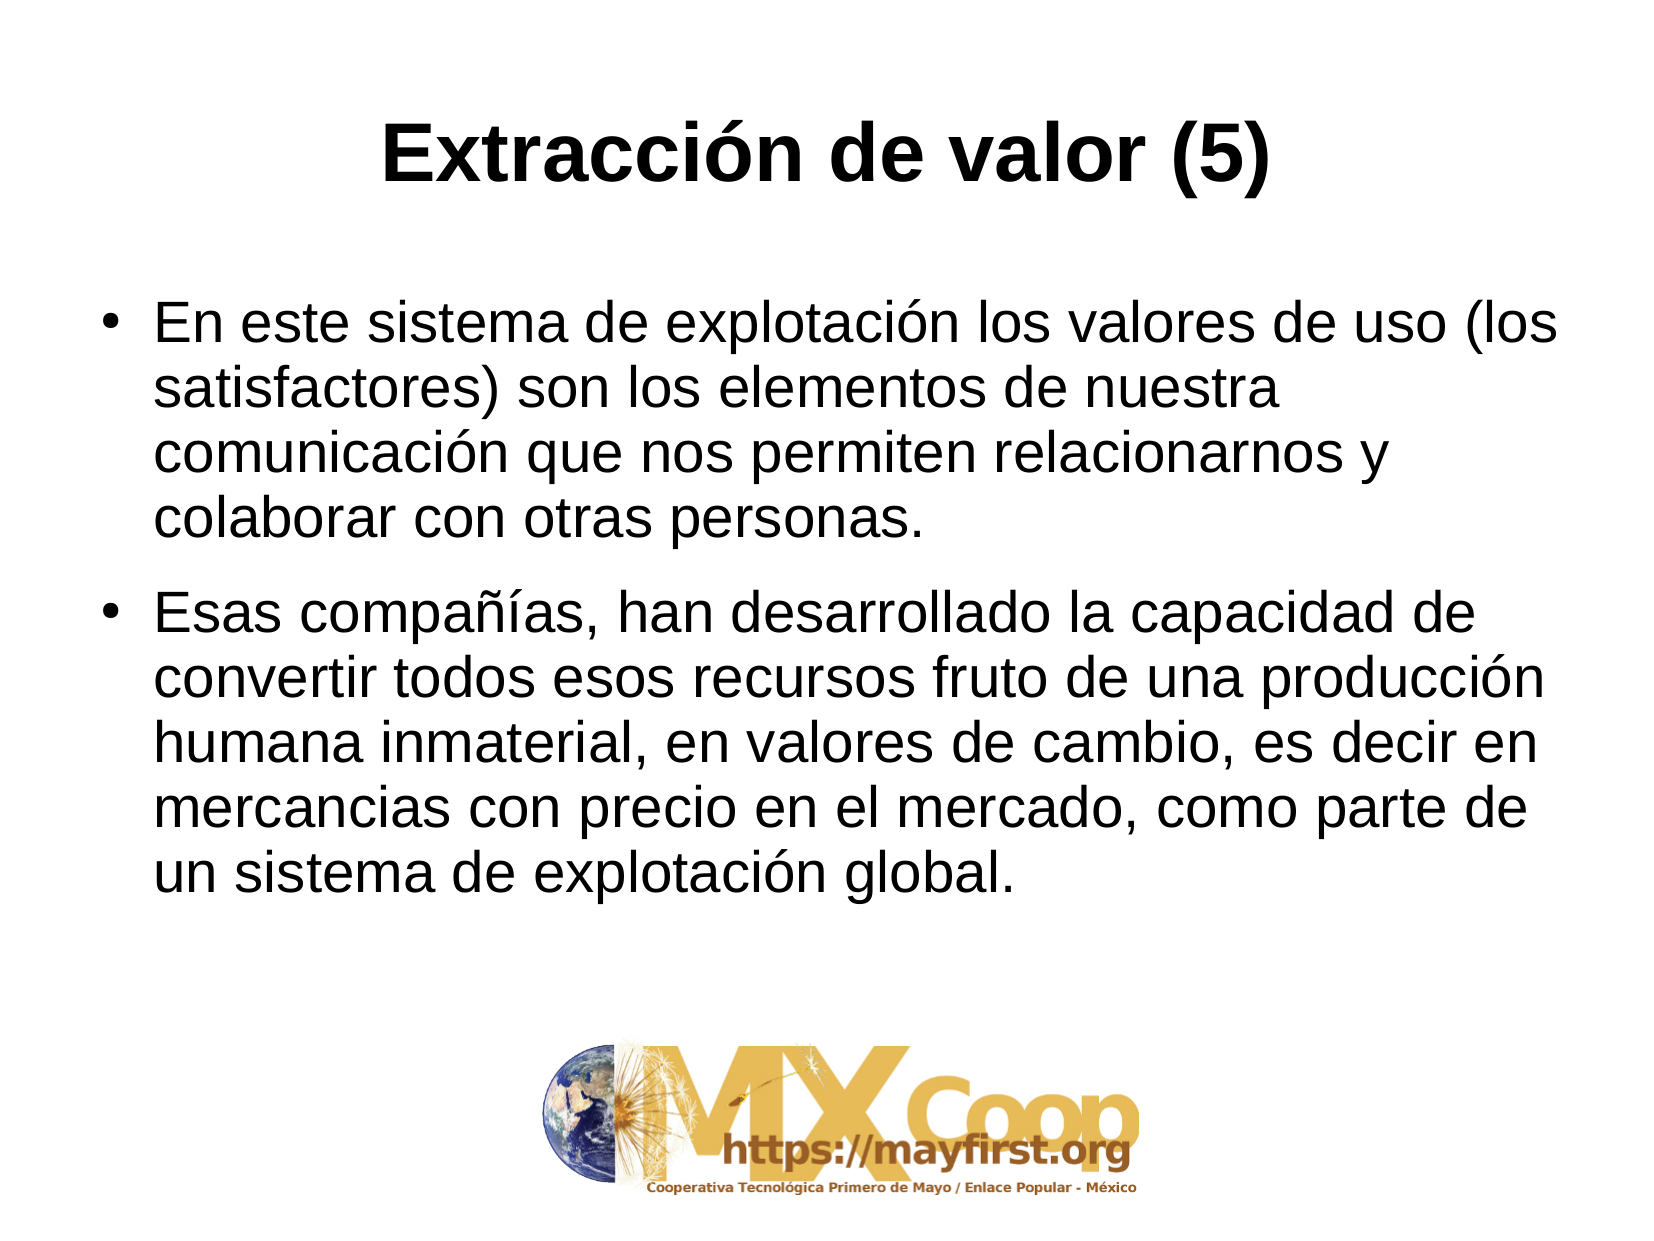

# Extracción de valor (5)
En este sistema de explotación los valores de uso (los satisfactores) son los elementos de nuestra comunicación que nos permiten relacionarnos y colaborar con otras personas.
Esas compañías, han desarrollado la capacidad de convertir todos esos recursos fruto de una producción humana inmaterial, en valores de cambio, es decir en mercancias con precio en el mercado, como parte de un sistema de explotación global.